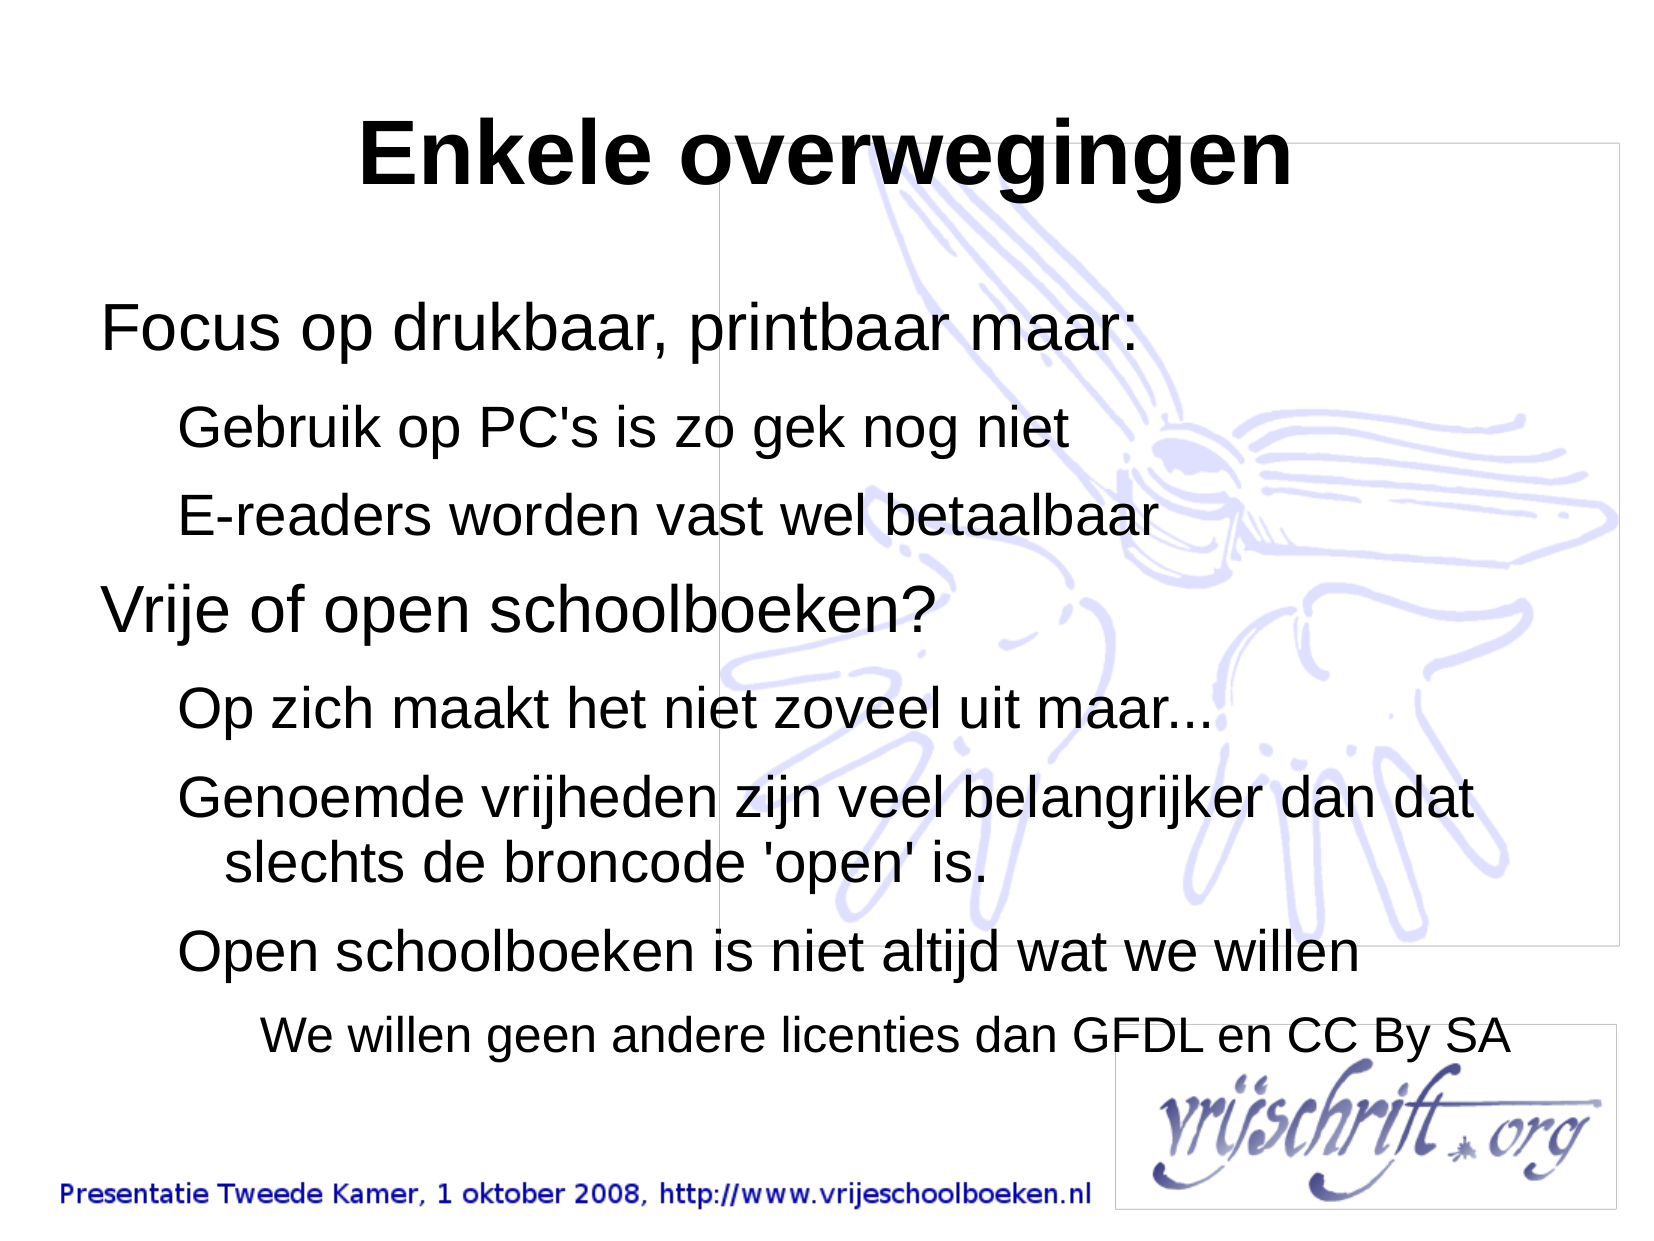

# Enkele overwegingen
Focus op drukbaar, printbaar maar:
Gebruik op PC's is zo gek nog niet
E-readers worden vast wel betaalbaar
Vrije of open schoolboeken?
Op zich maakt het niet zoveel uit maar...
Genoemde vrijheden zijn veel belangrijker dan dat slechts de broncode 'open' is.
Open schoolboeken is niet altijd wat we willen
We willen geen andere licenties dan GFDL en CC By SA